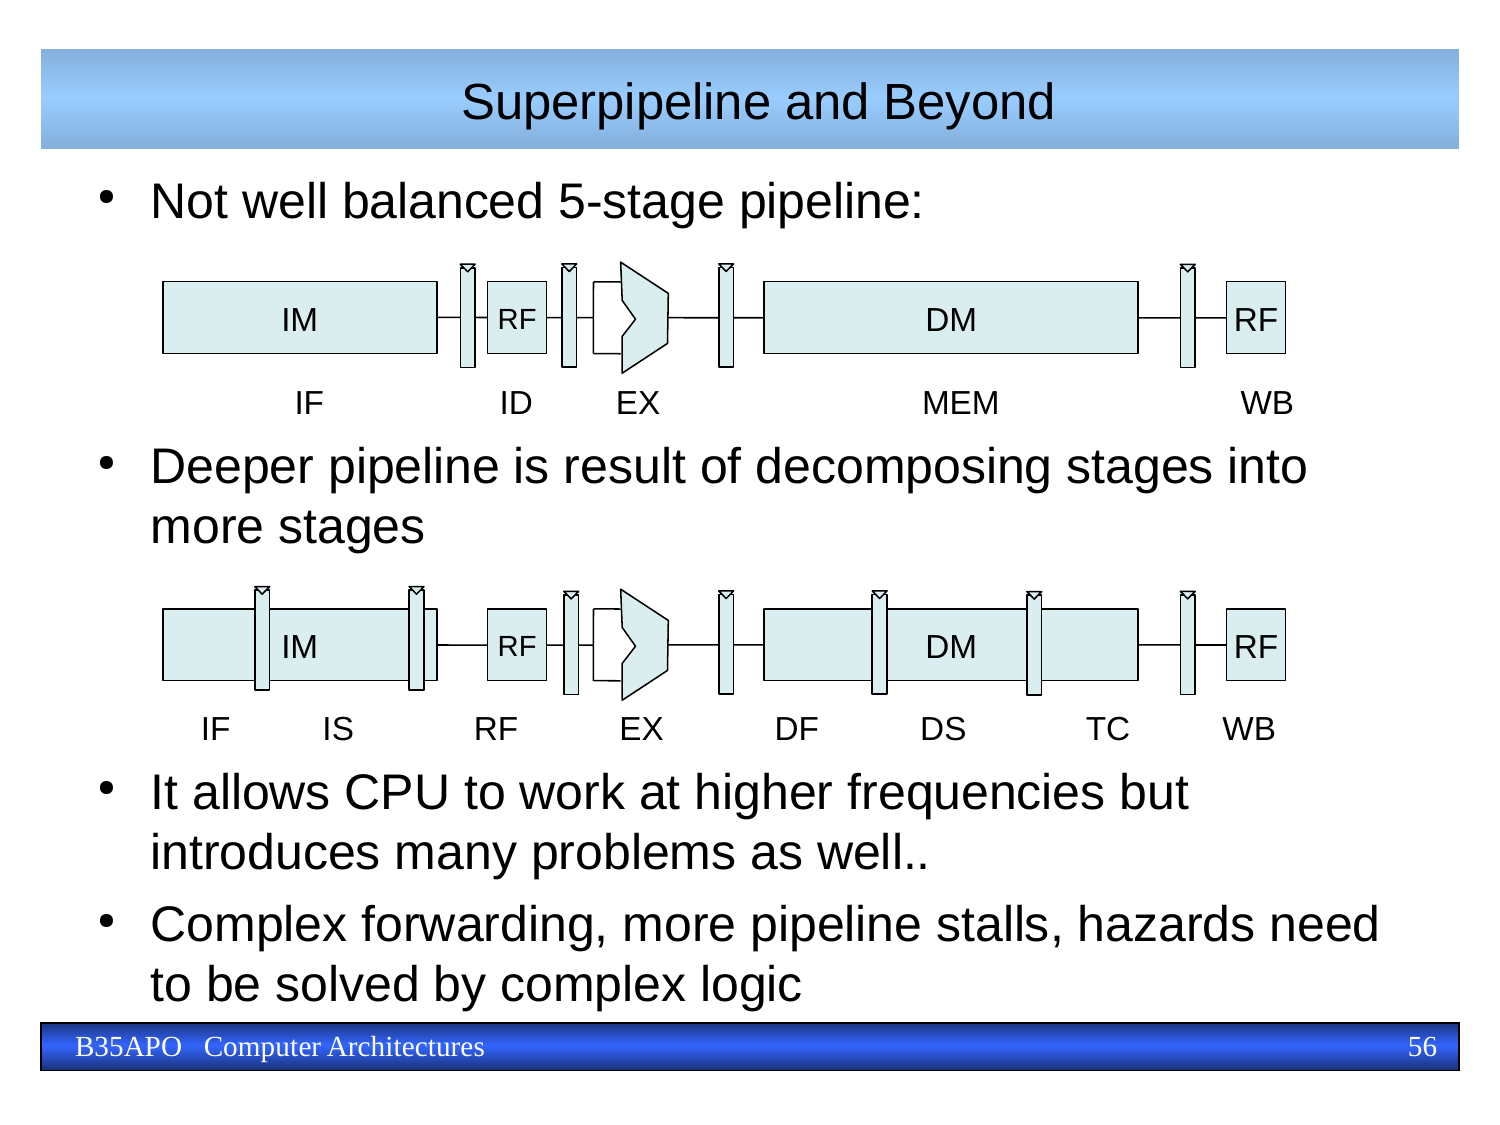

# Superpipeline and Beyond
Not well balanced 5-stage pipeline:
		 IF 	 ID EX		 MEM 	 WB
Deeper pipeline is result of decomposing stages into more stages
	 IF IS RF EX DF DS TC WB
It allows CPU to work at higher frequencies but introduces many problems as well..
Complex forwarding, more pipeline stalls, hazards need to be solved by complex logic
IM
RF
DM
RF
IM
RF
DM
RF
B35APO Computer Architectures
56